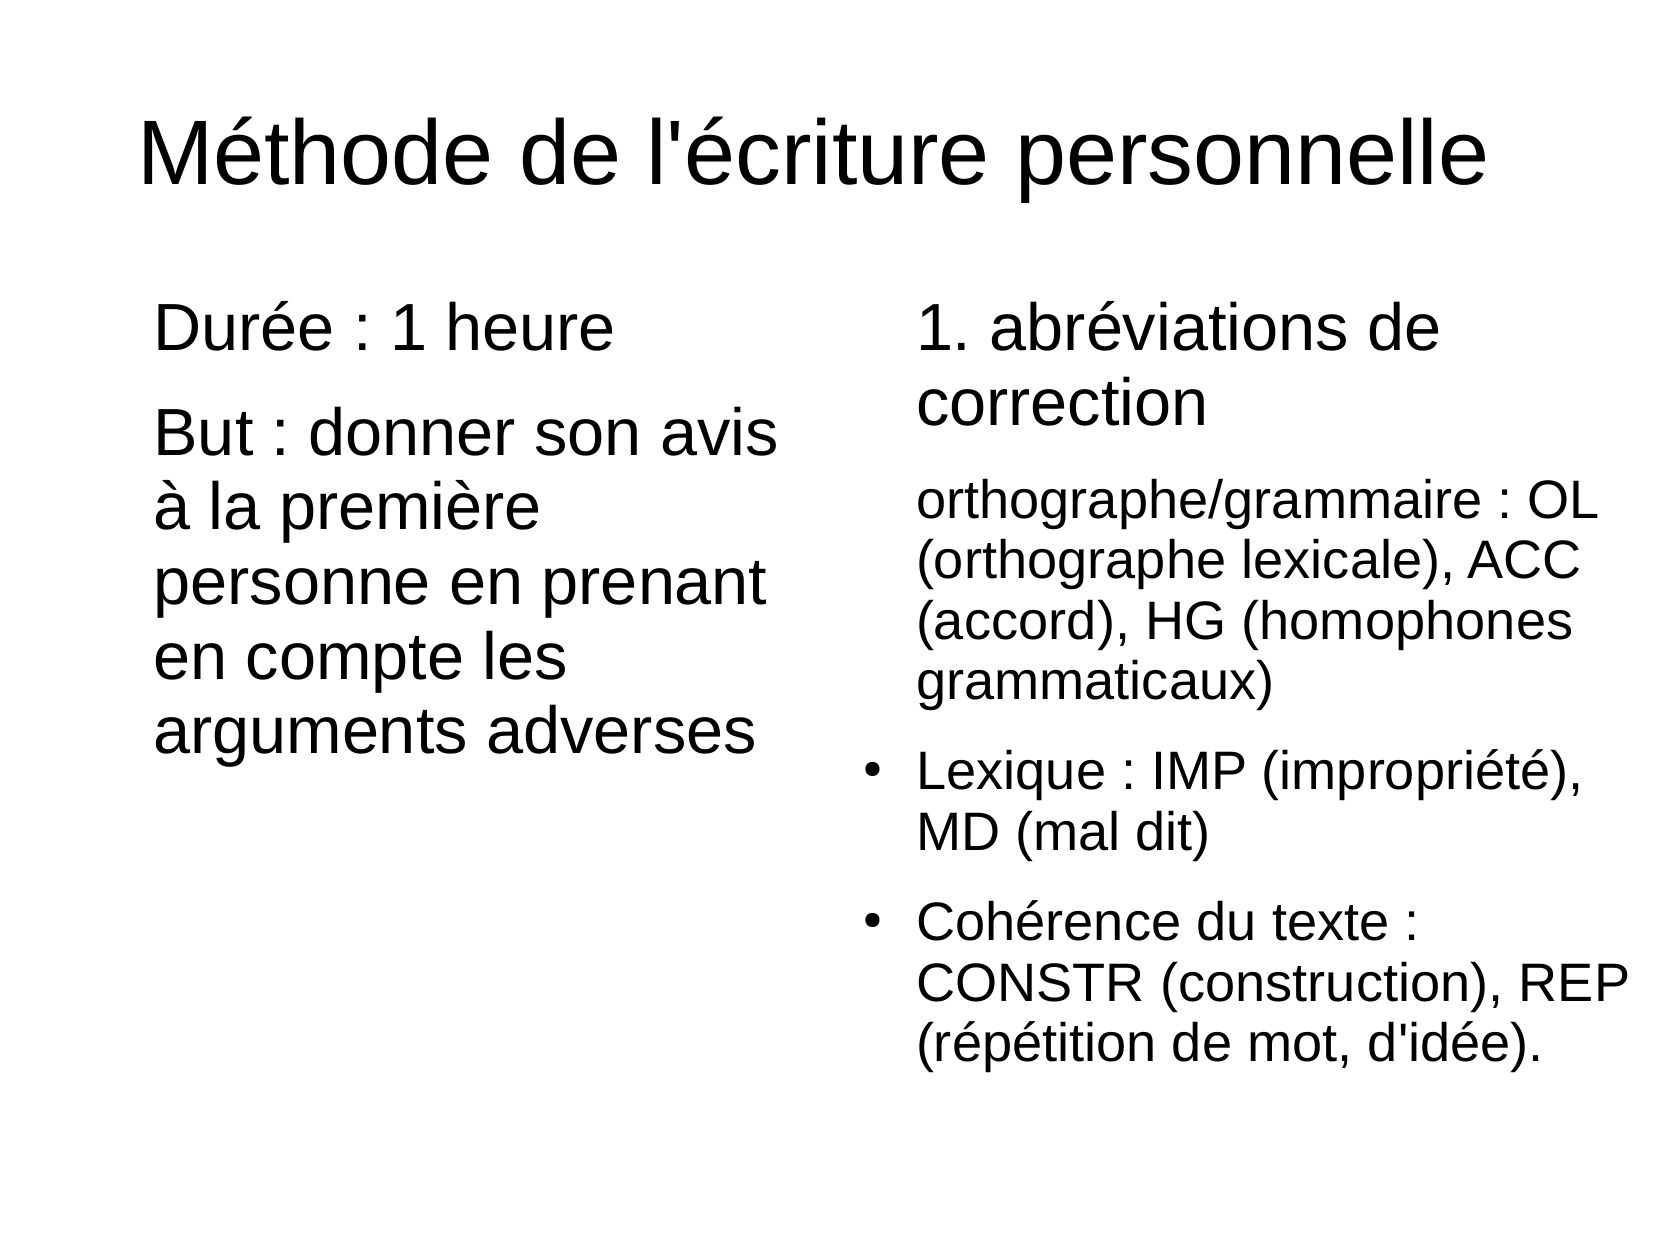

# Méthode de l'écriture personnelle
Durée : 1 heure
But : donner son avis à la première personne en prenant en compte les arguments adverses
1. abréviations de correction
orthographe/grammaire : OL (orthographe lexicale), ACC (accord), HG (homophones grammaticaux)
Lexique : IMP (impropriété), MD (mal dit)
Cohérence du texte : CONSTR (construction), REP (répétition de mot, d'idée).